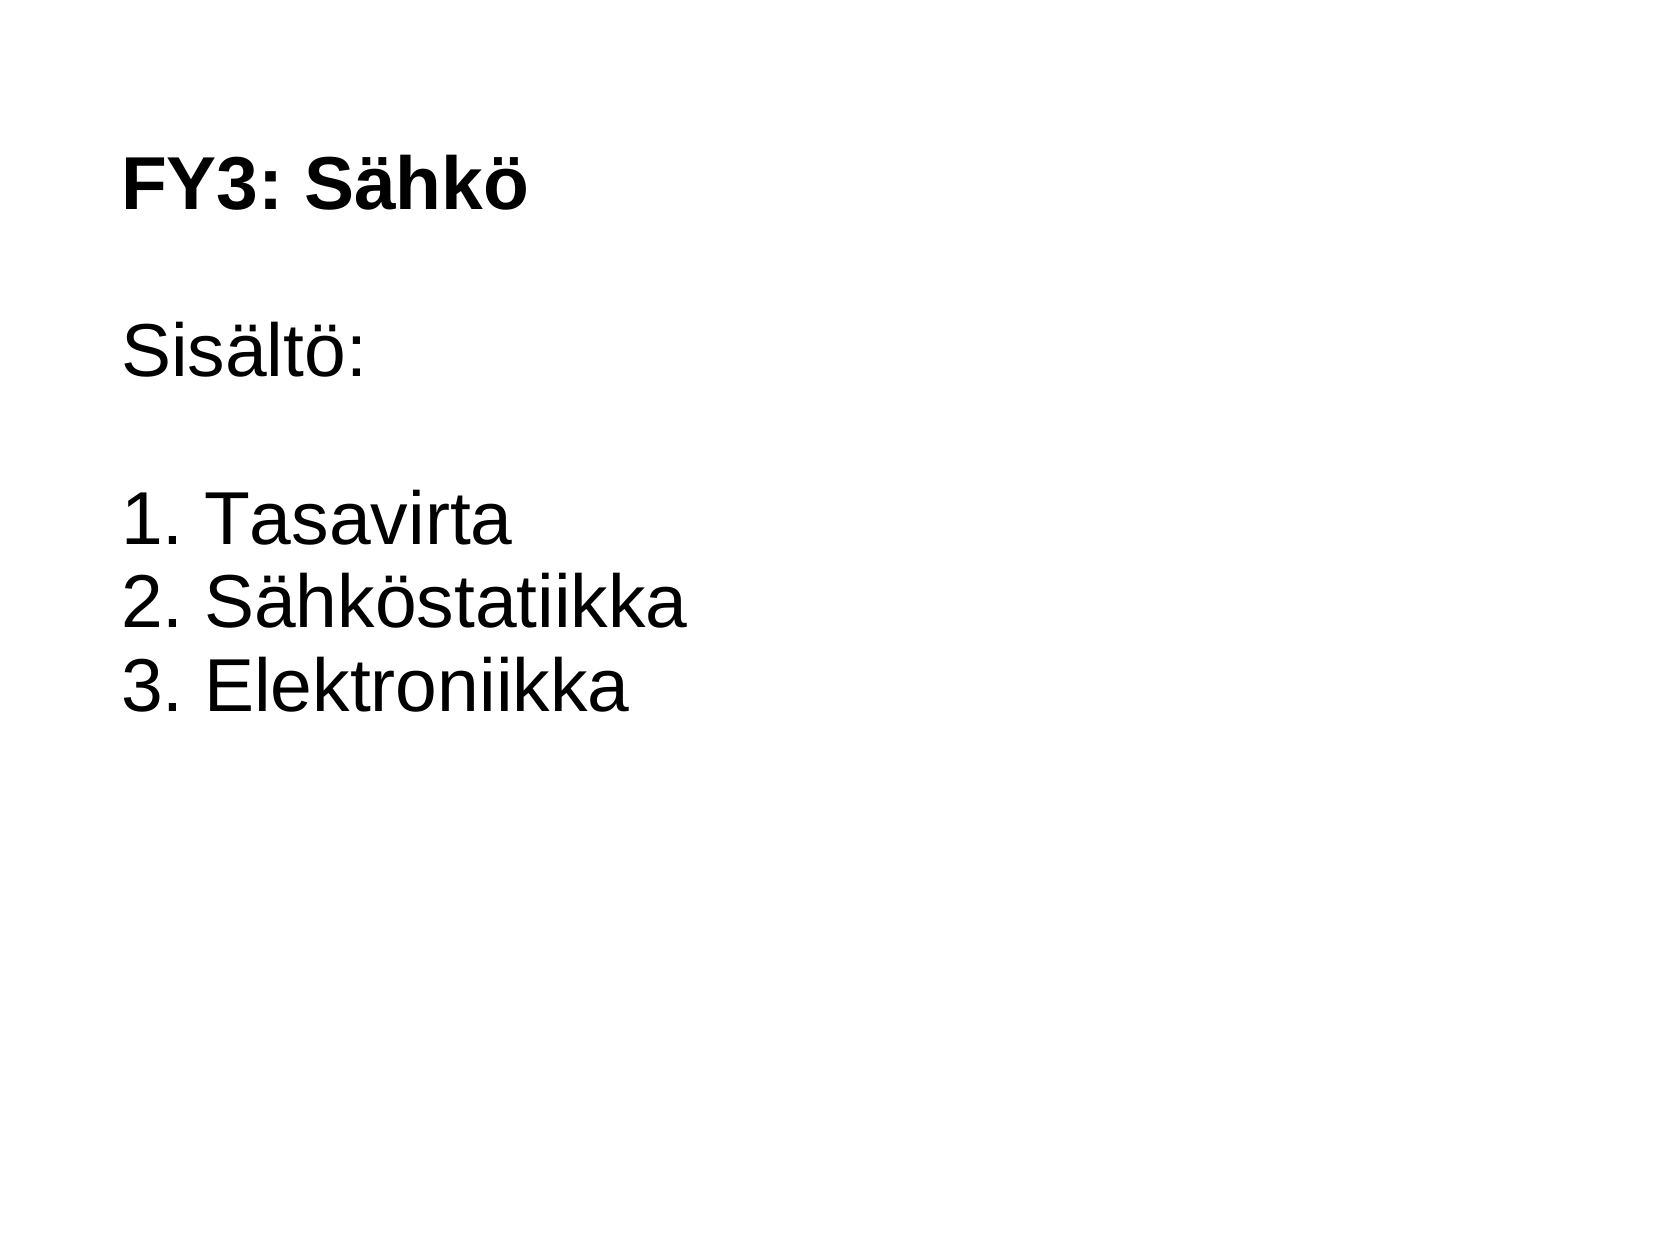

FY3: Sähkö
Sisältö:
1. Tasavirta
2. Sähköstatiikka
3. Elektroniikka